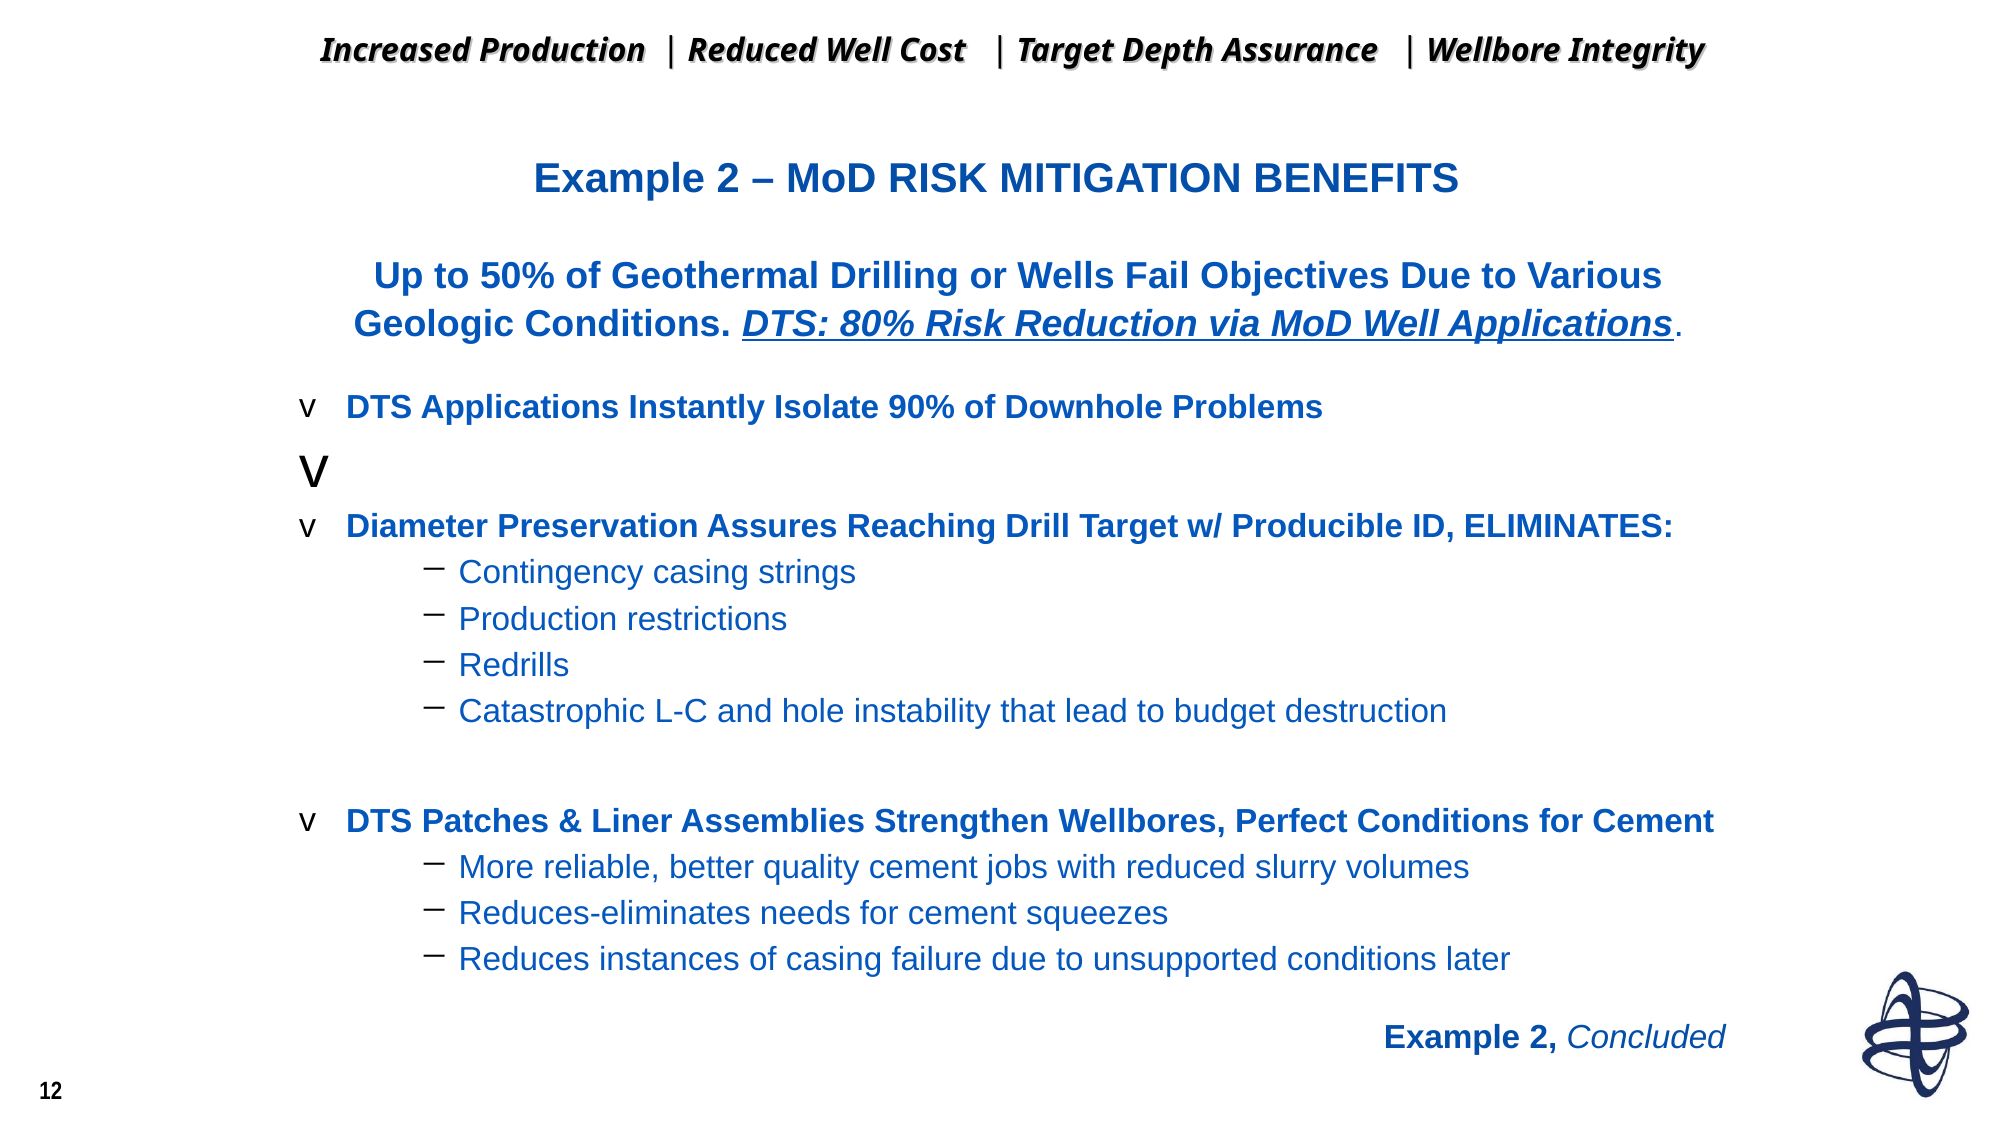

Increased Production │ Reduced Well Cost │ Target Depth Assurance │ Wellbore Integrity
Up to 50% of Geothermal Drilling or Wells Fail Objectives Due to Various Geologic Conditions. DTS: 80% Risk Reduction via MoD Well Applications.
DTS Applications Instantly Isolate 90% of Downhole Problems
Diameter Preservation Assures Reaching Drill Target w/ Producible ID, ELIMINATES:
 Contingency casing strings
 Production restrictions
 Redrills
 Catastrophic L-C and hole instability that lead to budget destruction
DTS Patches & Liner Assemblies Strengthen Wellbores, Perfect Conditions for Cement
 More reliable, better quality cement jobs with reduced slurry volumes
 Reduces-eliminates needs for cement squeezes
 Reduces instances of casing failure due to unsupported conditions later
Example 2 – MoD RISK MITIGATION BENEFITS
Example 2, Concluded
12